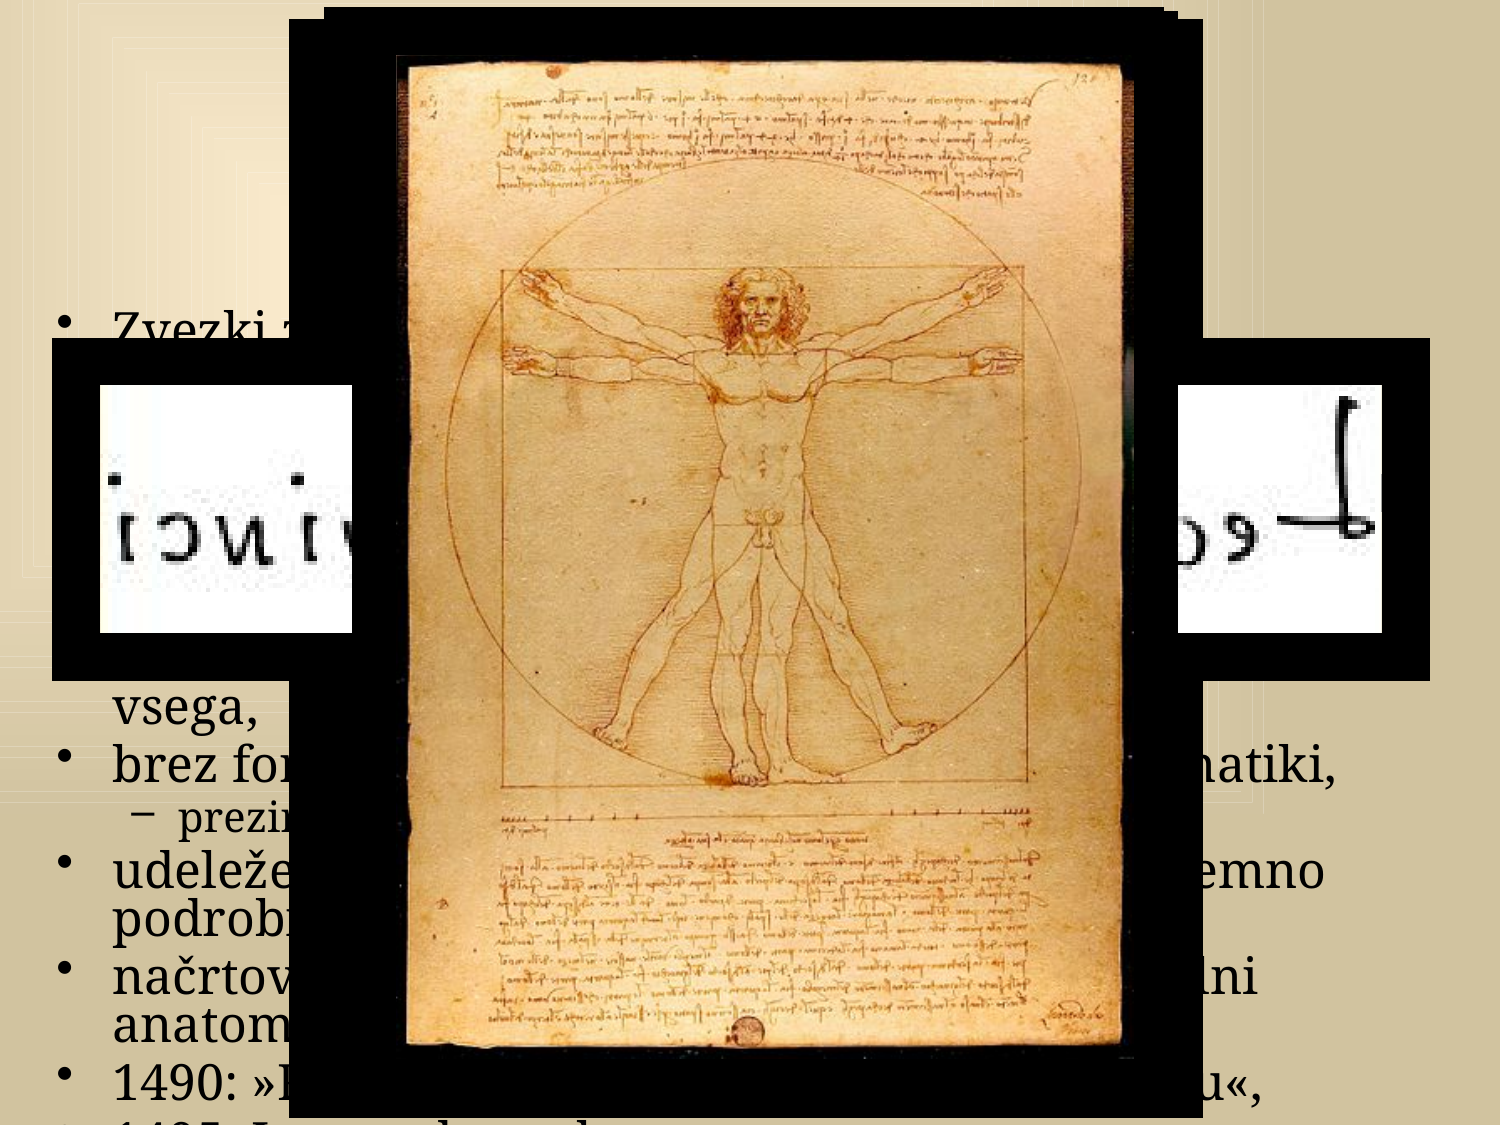

ZNANOST
IN TEHNIKA
# Zvezki z okoli 13.000 stranmi zapiskov in risb,
združujejo umetnost z znanostjo,
uporabljal zrcalno pisanje,
pojav je skušal razumeti tako, da ga je opisal in izrisal do najmanjše podrobnosti,
poskusov ali teorijskih razlag ni povdarjal,
načrtoval veliko enciklopedijo z natančnimi risbami vsega,
brez formalne izobrazbe v latinščini in matematiki,
preziranje,
udeleževanje avtopsij in izdelava številnih izjemno podrobnih anatomskih risb,
načrtoval obsežno delo o človeški in primerjalni anatomiji,
1490: »Razmerja človeškega telesa po Vitruviju«,
1495: Leonardov robot,